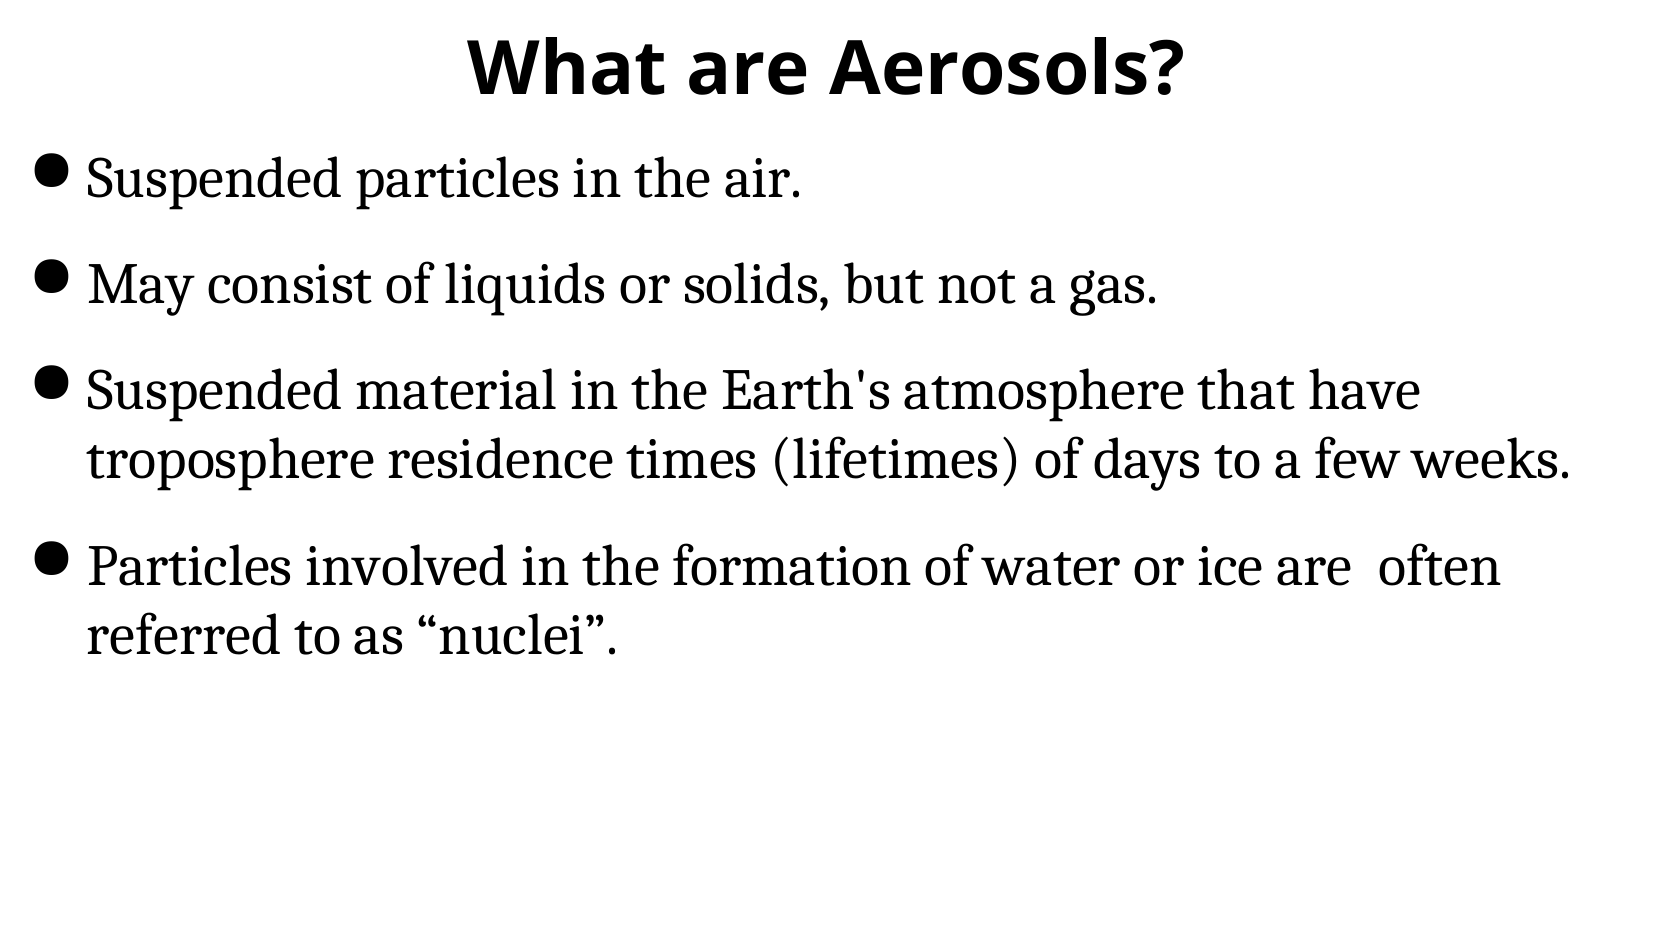

# What are Aerosols?
 Suspended particles in the air.
 May consist of liquids or solids, but not a gas.
 Suspended material in the Earth's atmosphere that have troposphere residence times (lifetimes) of days to a few weeks.
 Particles involved in the formation of water or ice are often referred to as “nuclei”.